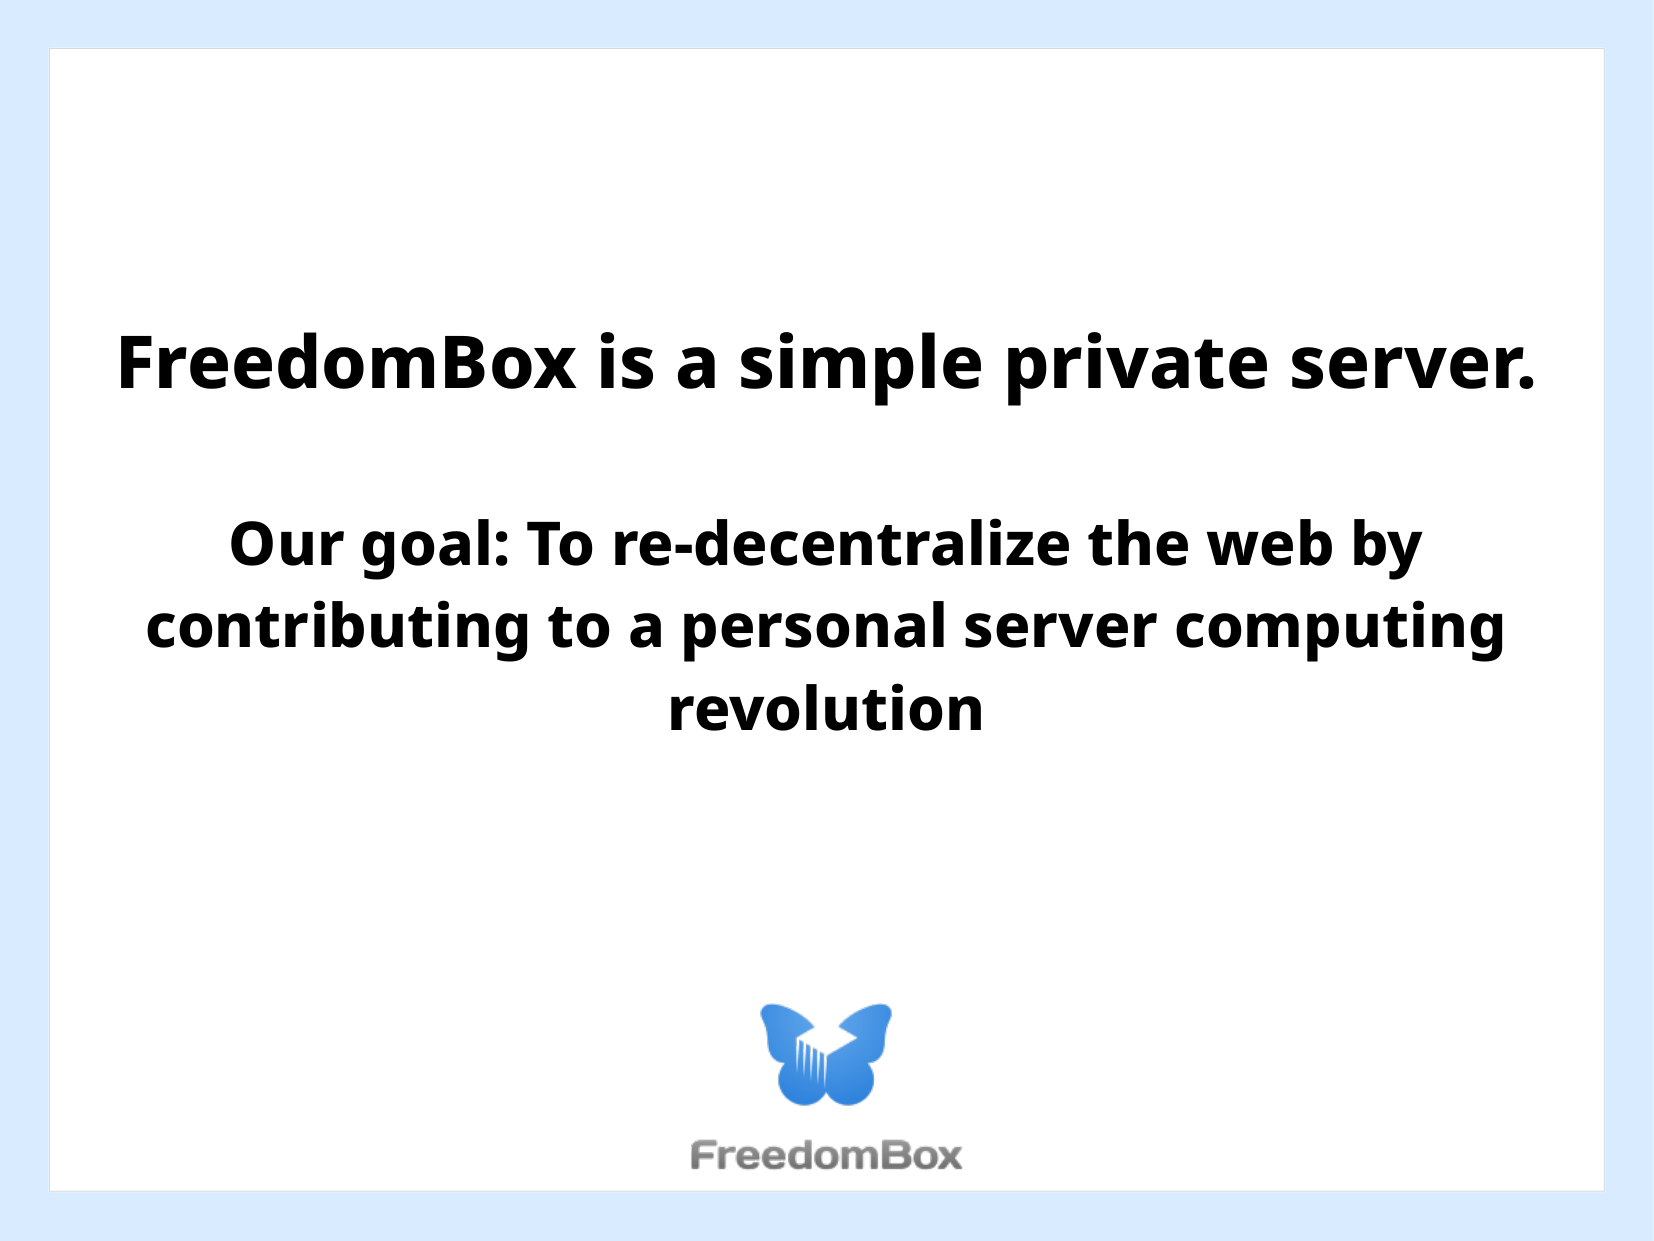

# FreedomBox is a simple private server.
Our goal: To re-decentralize the web by contributing to a personal server computing revolution